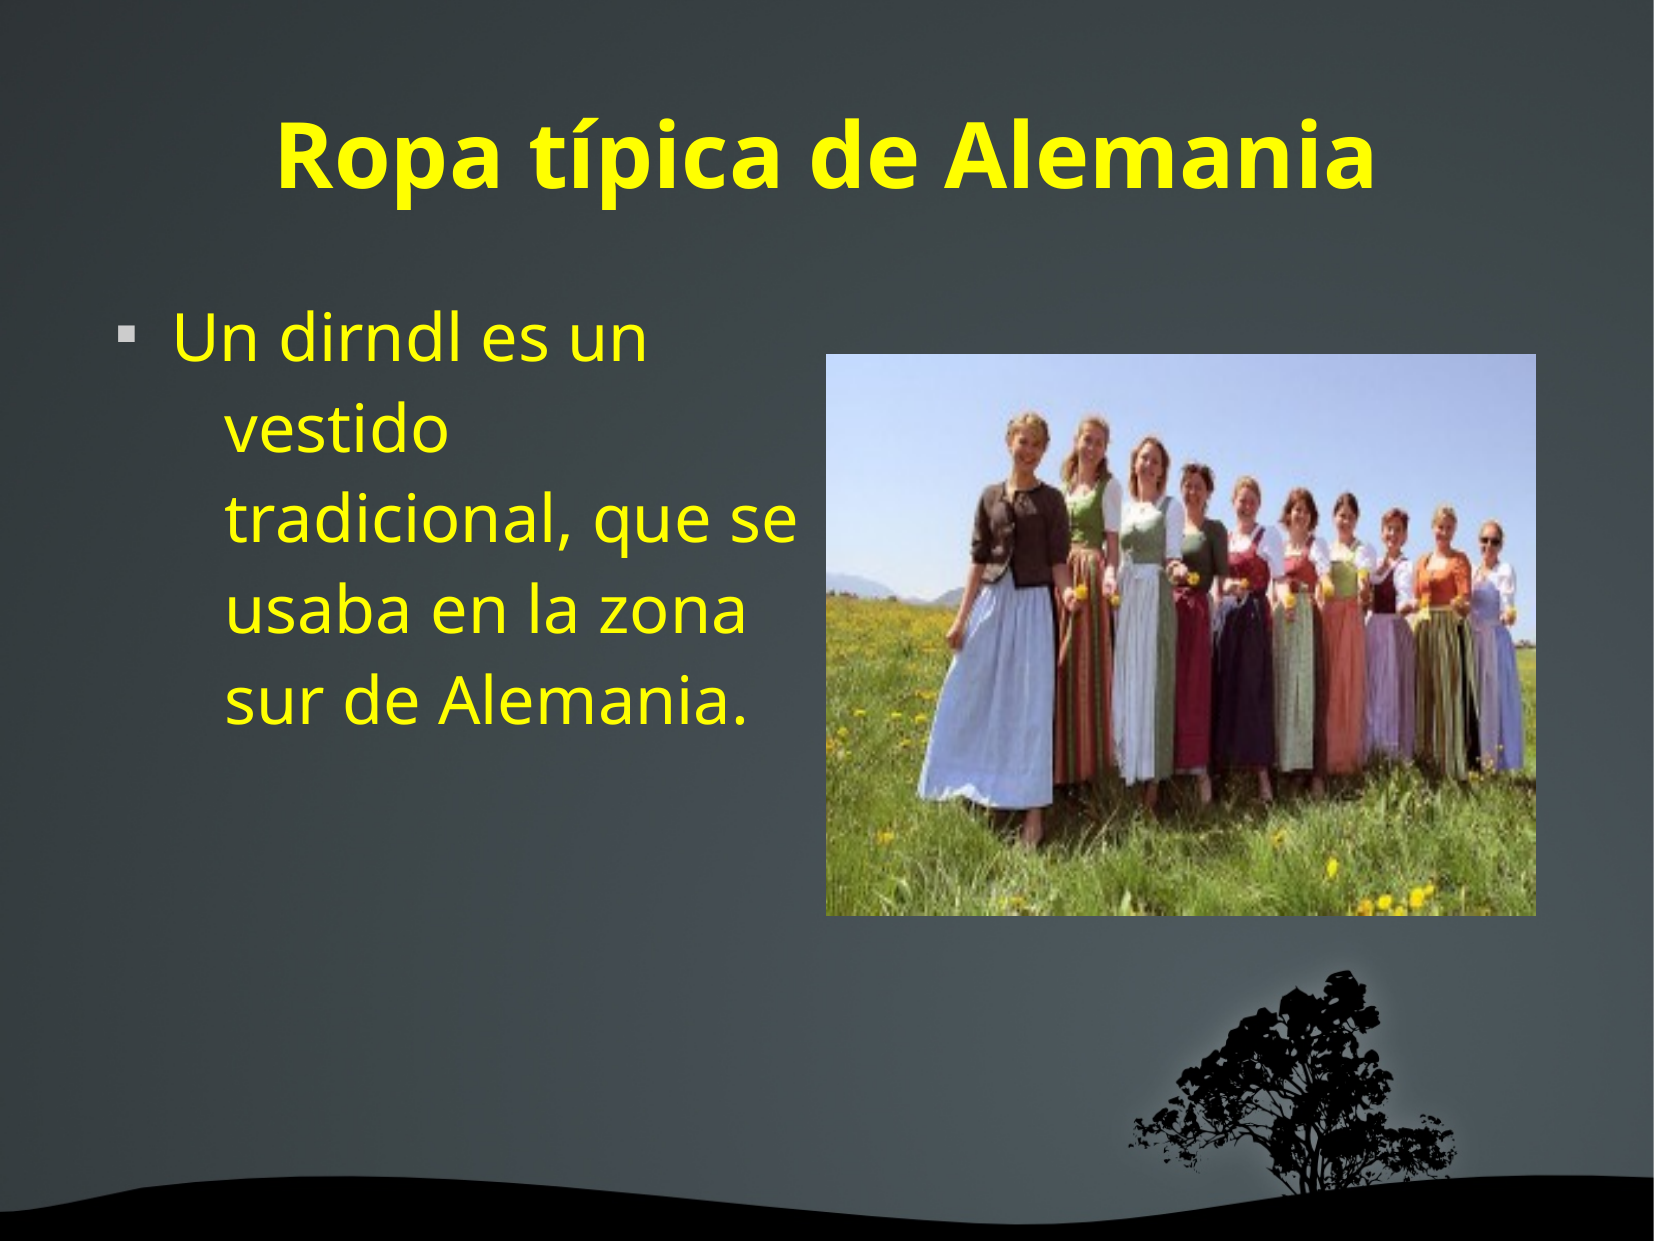

# Ropa típica de Alemania
Un dirndl es un vestido tradicional, que se usaba en la zona sur de Alemania.